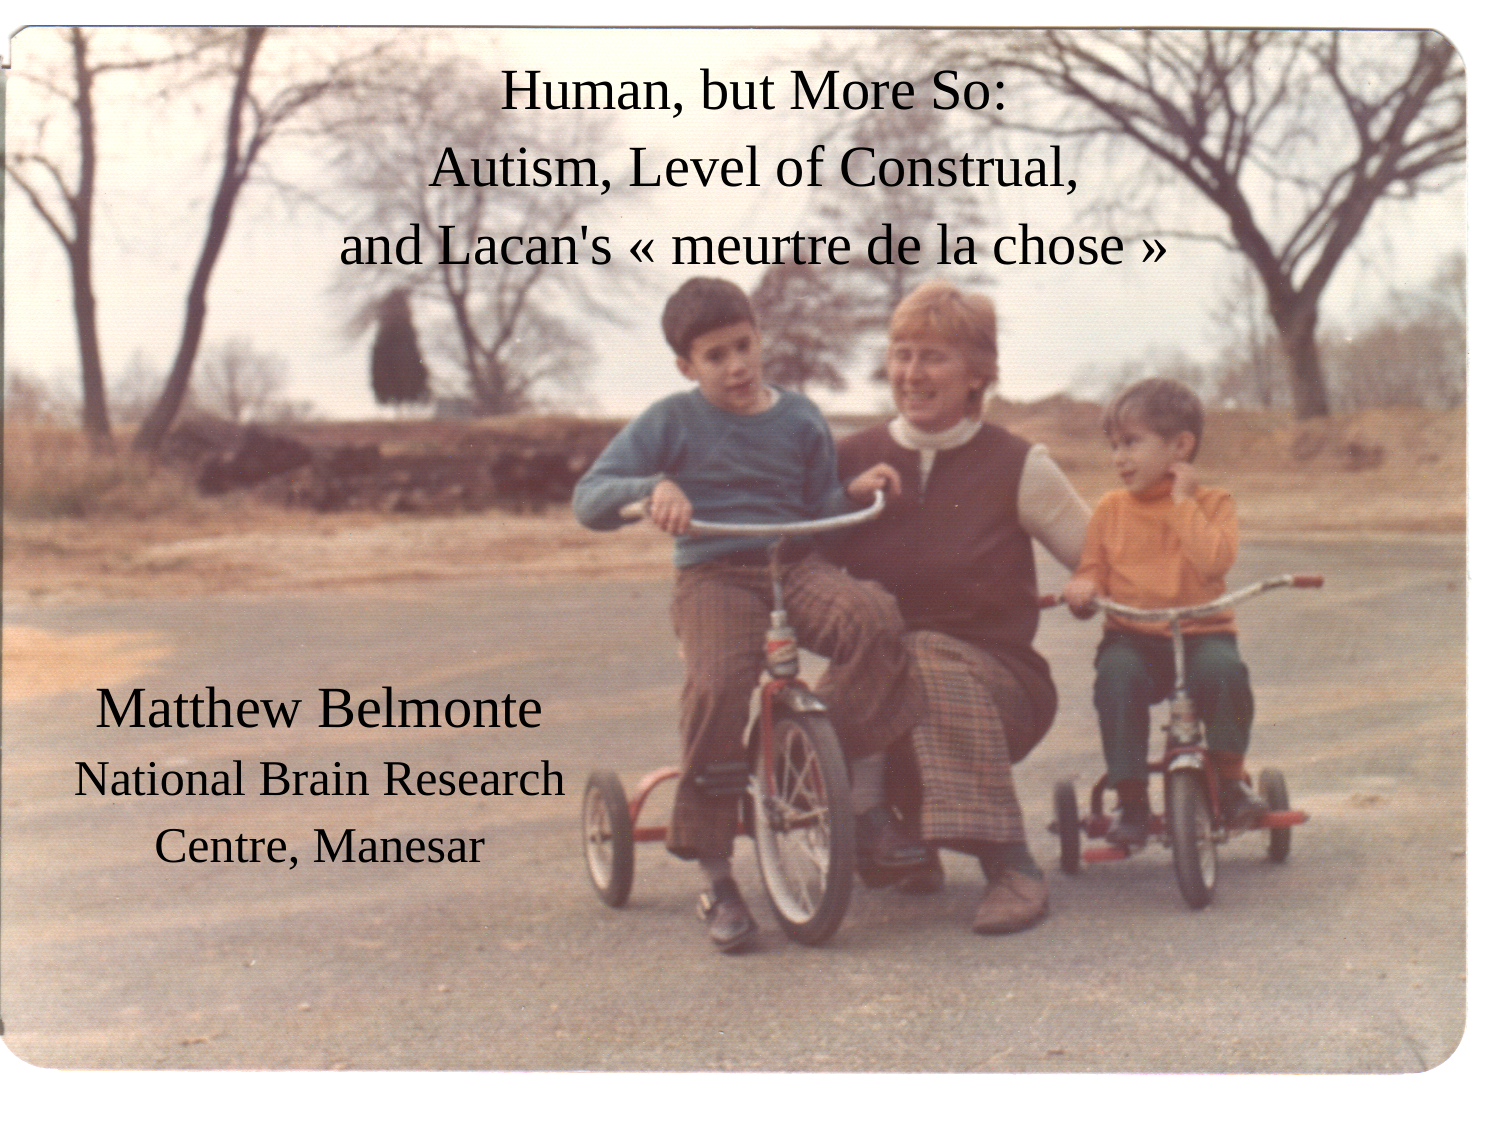

# Human, but More So: Autism, Level of Construal, and Lacan's « meurtre de la chose »
Matthew Belmonte
National Brain Research Centre, Manesar